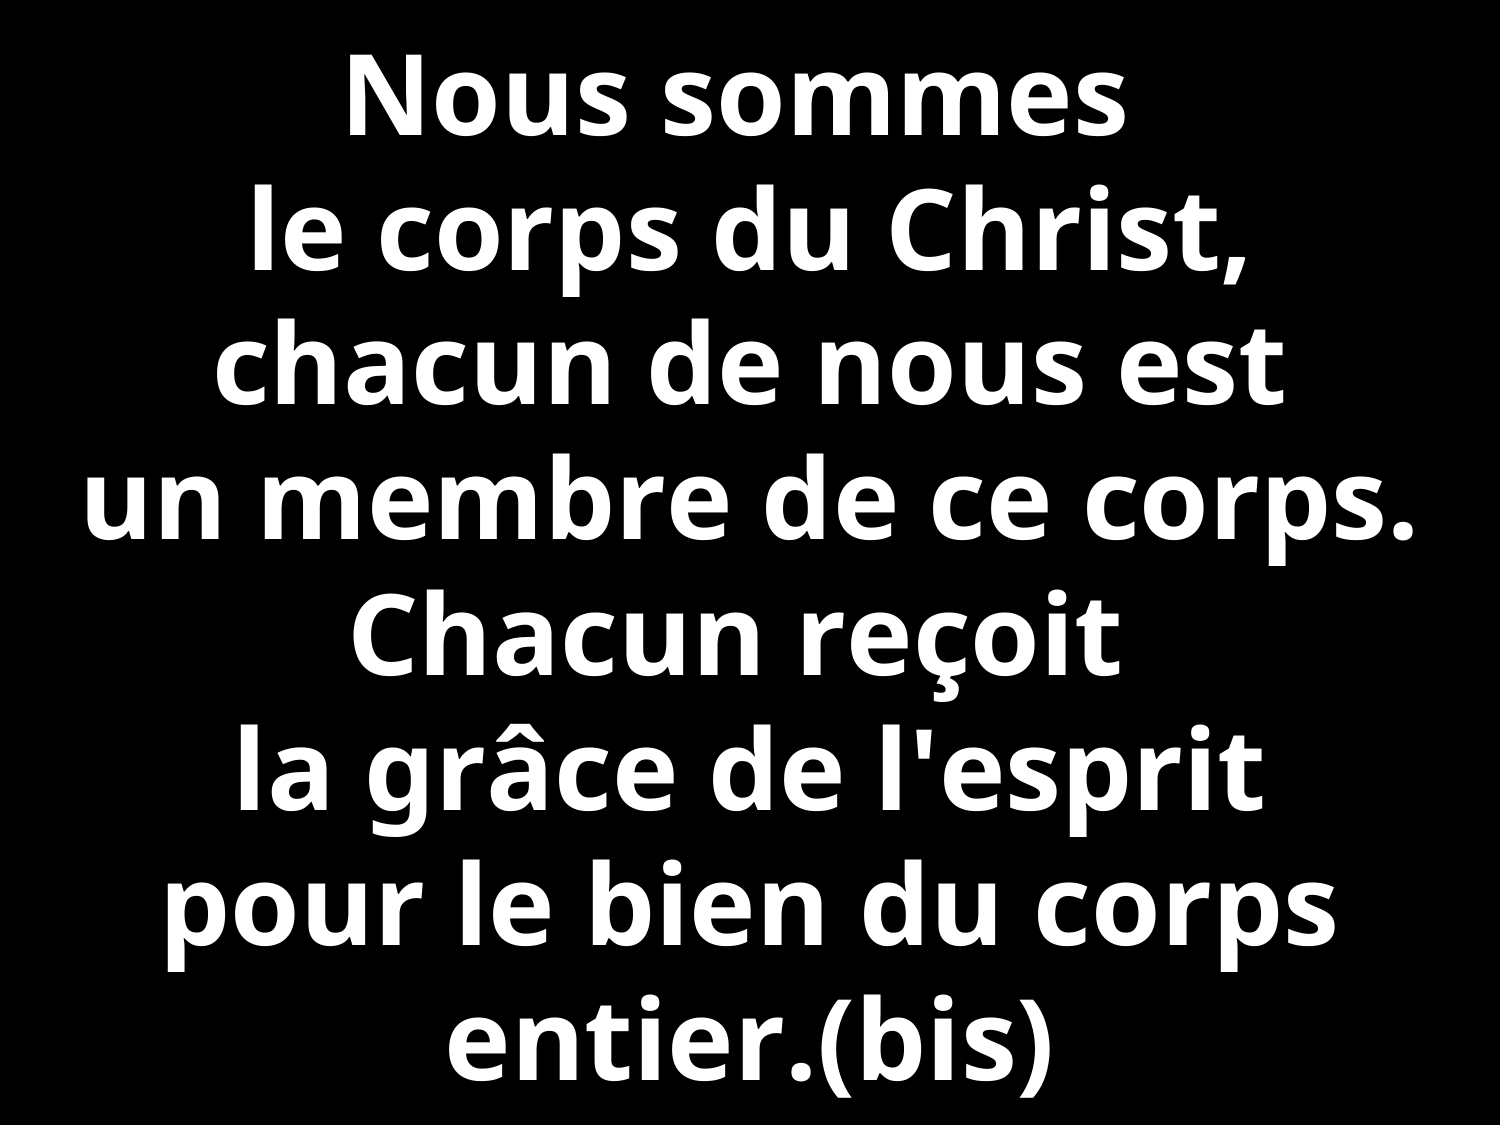

# Nous sommes le corps du Christ, chacun de nous est un membre de ce corps. Chacun reçoit la grâce de l'esprit pour le bien du corps entier.(bis)